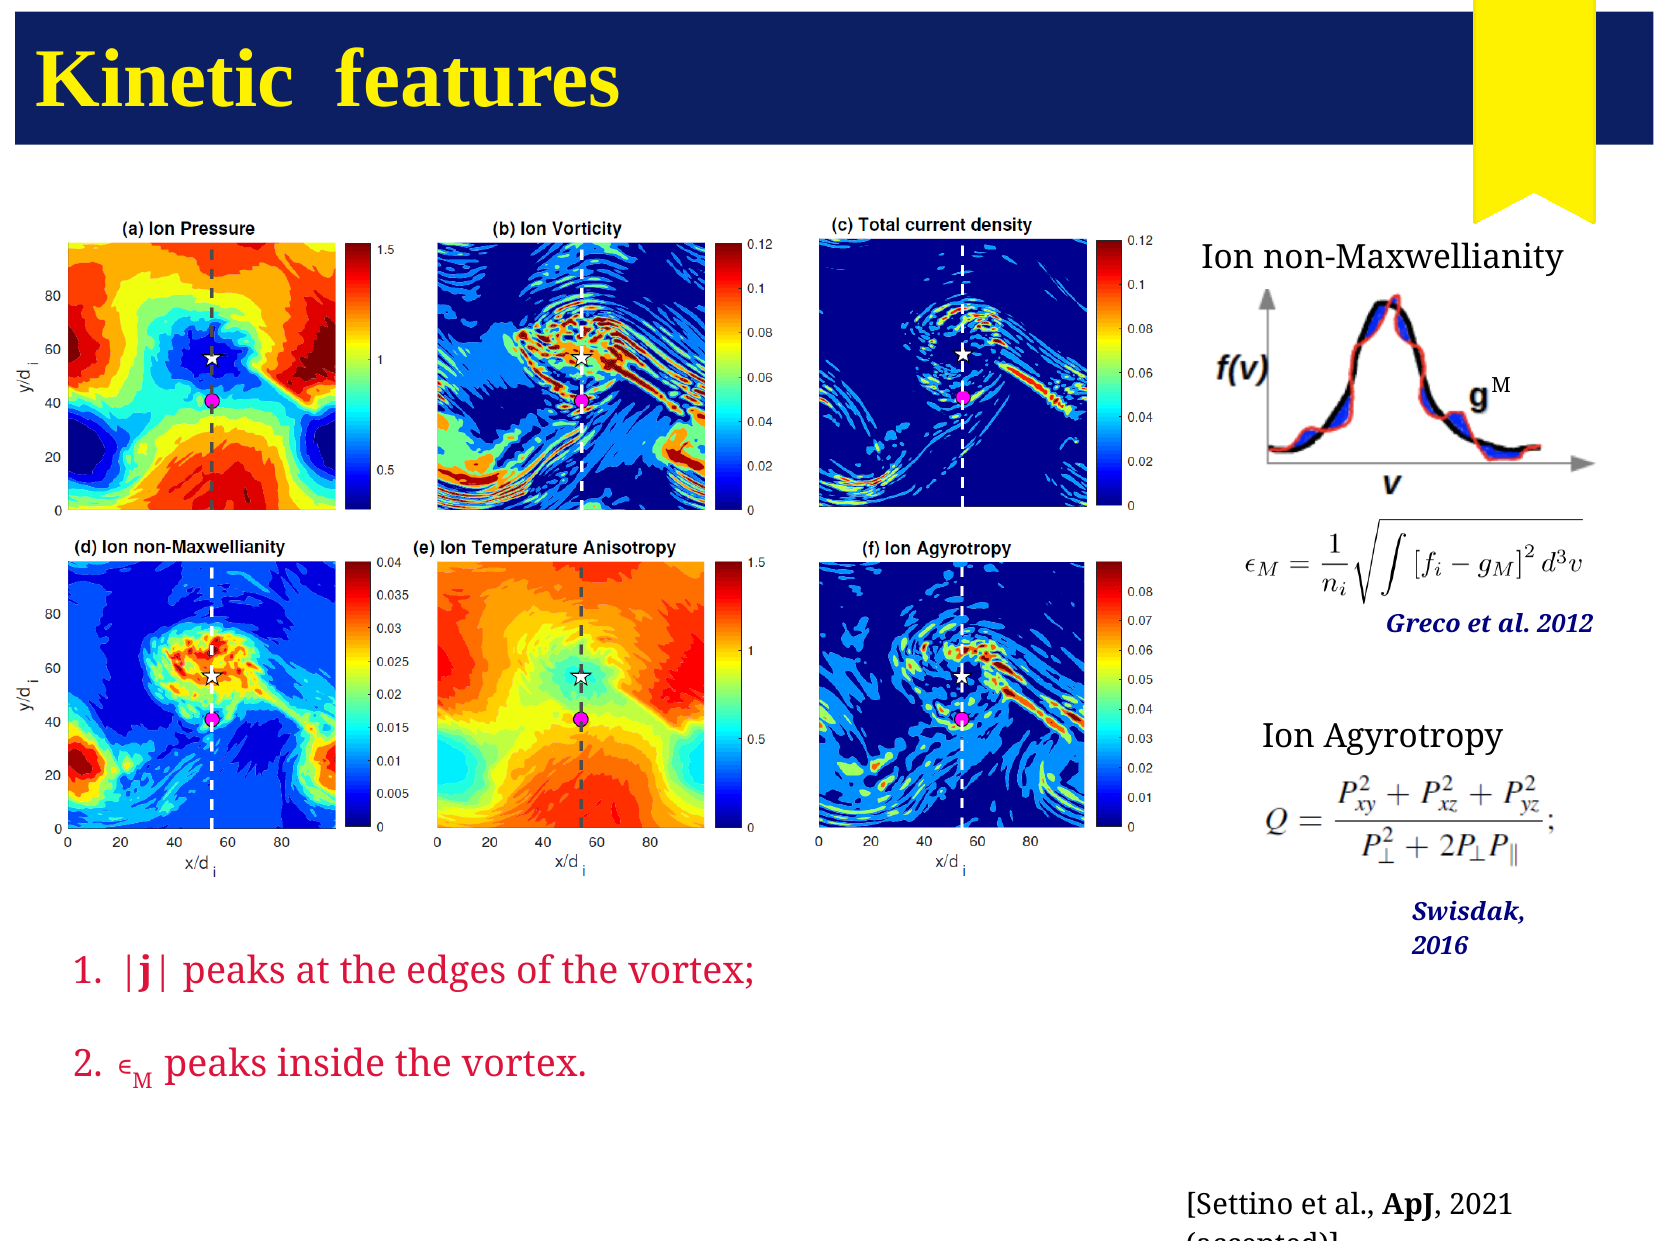

# Kinetic features
Ion non-Maxwellianity
M
Greco et al. 2012
Ion Agyrotropy
Swisdak, 2016
 |j| peaks at the edges of the vortex;
 ∊M peaks inside the vortex.
[Settino et al., ApJ, 2021 (accepted)]